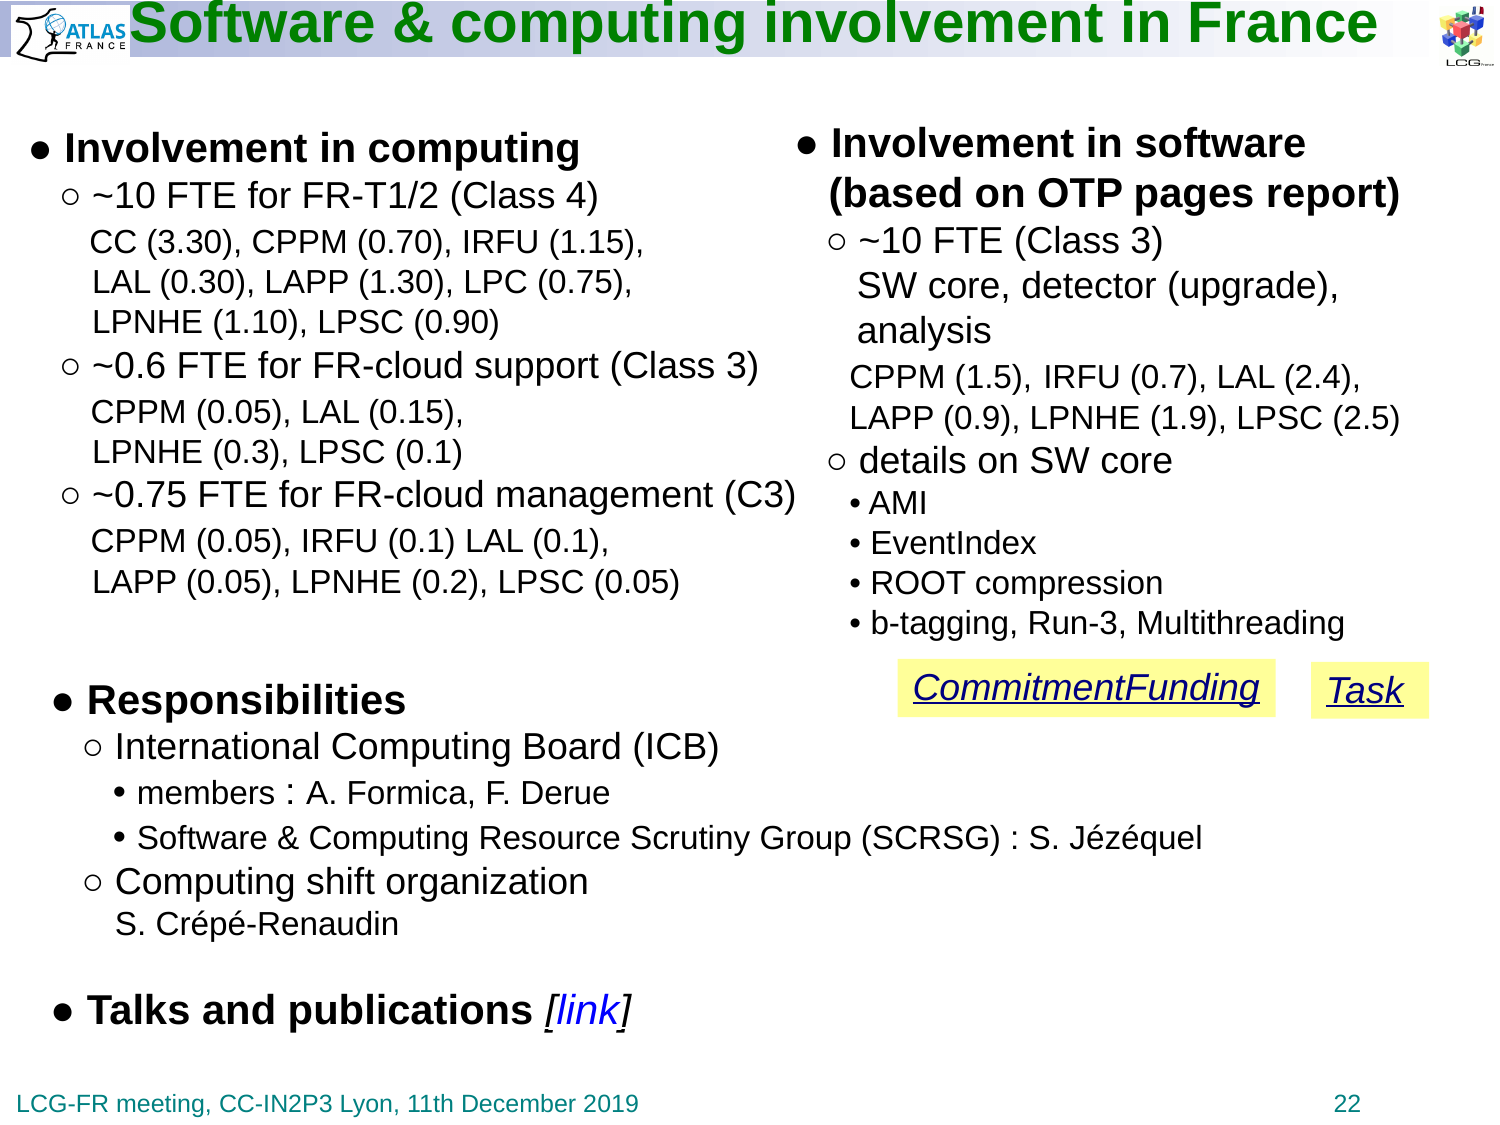

Software & computing involvement in France
● Involvement in software
 (based on OTP pages report)
 ○ ~10 FTE (Class 3)
 SW core, detector (upgrade),
 analysis
 CPPM (1.5), IRFU (0.7), LAL (2.4),
 LAPP (0.9), LPNHE (1.9), LPSC (2.5)
 ○ details on SW core
 • AMI
 • EventIndex
 • ROOT compression
 • b-tagging, Run-3, Multithreading
● Involvement in computing
 ○ ~10 FTE for FR-T1/2 (Class 4)
 CC (3.30), CPPM (0.70), IRFU (1.15),
 LAL (0.30), LAPP (1.30), LPC (0.75),
 LPNHE (1.10), LPSC (0.90)
 ○ ~0.6 FTE for FR-cloud support (Class 3)
 CPPM (0.05), LAL (0.15),
 LPNHE (0.3), LPSC (0.1)
 ○ ~0.75 FTE for FR-cloud management (C3)
 CPPM (0.05), IRFU (0.1) LAL (0.1),
 LAPP (0.05), LPNHE (0.2), LPSC (0.05)
CommitmentFunding
Task
● Responsibilities
 ○ International Computing Board (ICB)
 • members : A. Formica, F. Derue
 • Software & Computing Resource Scrutiny Group (SCRSG) : S. Jézéquel
 ○ Computing shift organization
 S. Crépé-Renaudin
● Talks and publications [link]